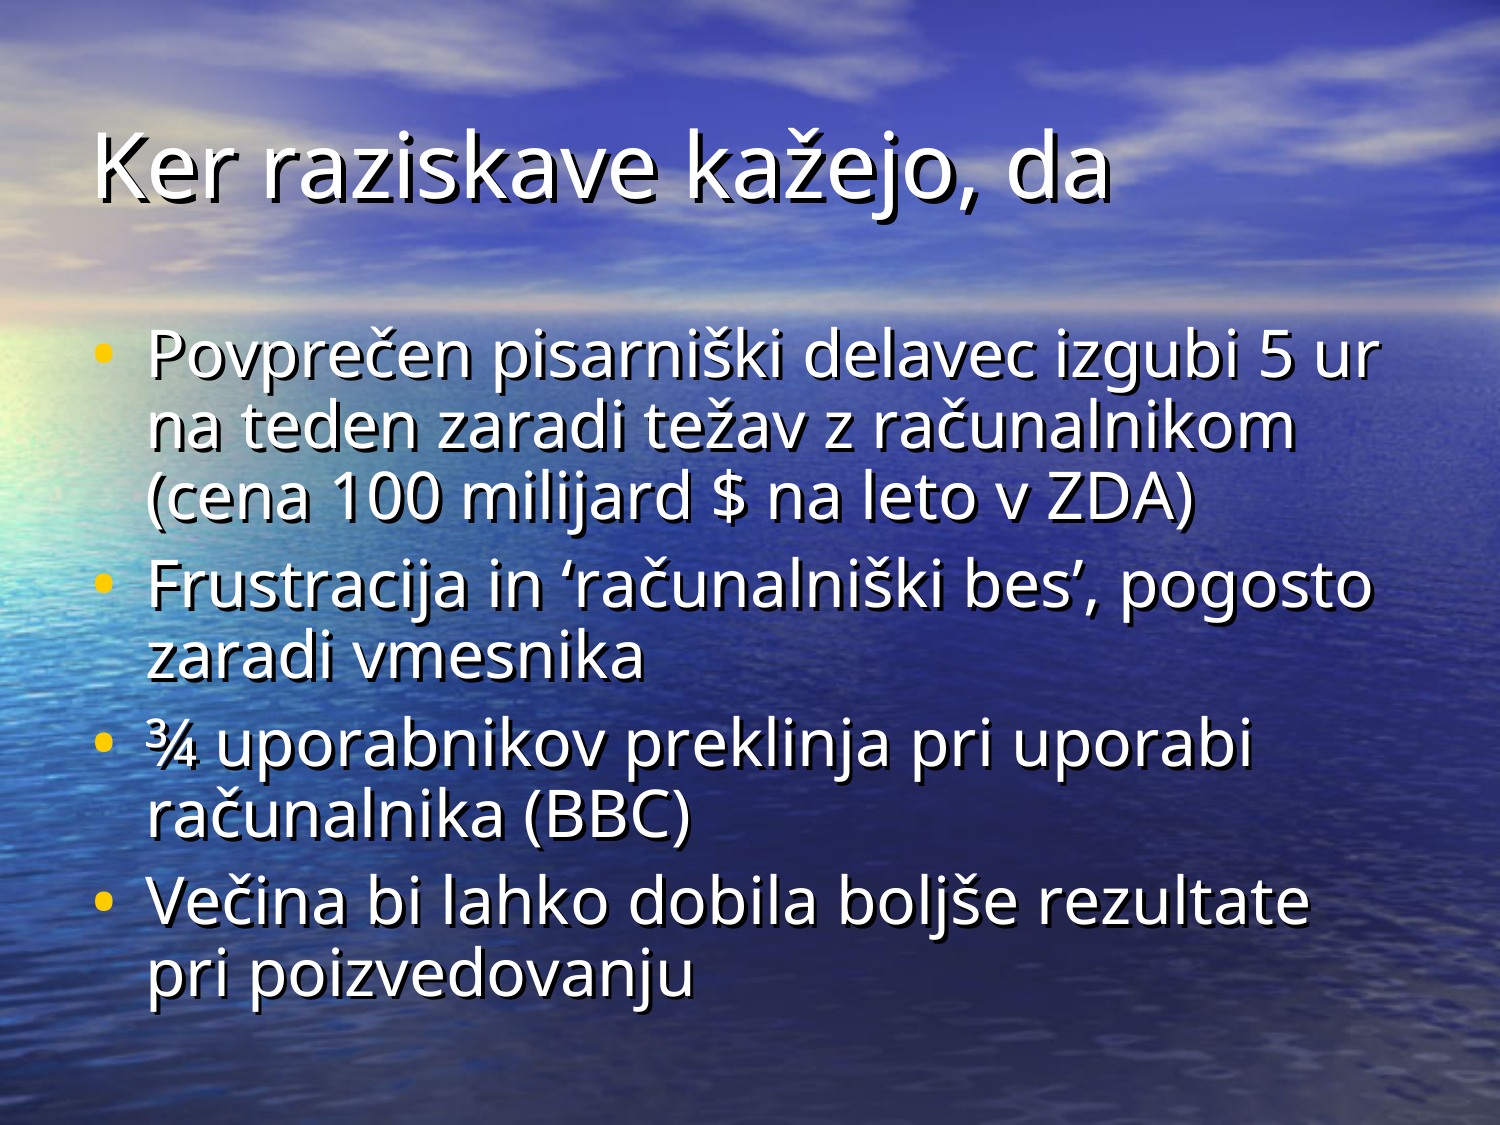

# Ker raziskave kažejo, da
Povprečen pisarniški delavec izgubi 5 ur na teden zaradi težav z računalnikom (cena 100 milijard $ na leto v ZDA)
Frustracija in ‘računalniški bes’, pogosto zaradi vmesnika
¾ uporabnikov preklinja pri uporabi računalnika (BBC)
Večina bi lahko dobila boljše rezultate pri poizvedovanju